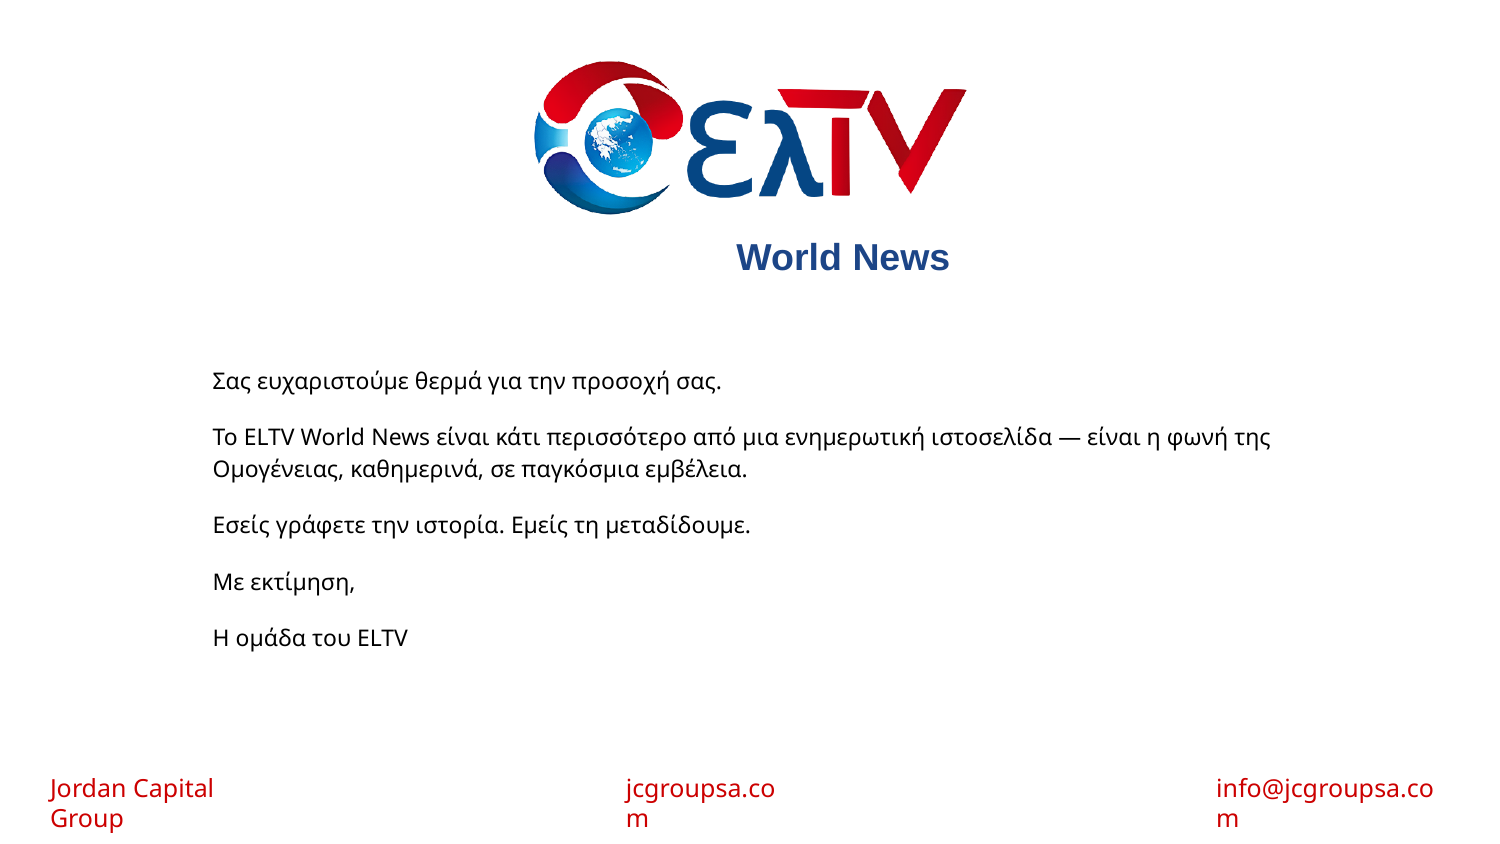

World News
Σας ευχαριστούμε θερμά για την προσοχή σας.
Το ELTV World News είναι κάτι περισσότερο από μια ενημερωτική ιστοσελίδα — είναι η φωνή της Ομογένειας, καθημερινά, σε παγκόσμια εμβέλεια.
Εσείς γράφετε την ιστορία. Εμείς τη μεταδίδουμε.
Με εκτίμηση,
Η ομάδα του ELTV
Jordan Capital Group
jcgroupsa.com
info@jcgroupsa.com